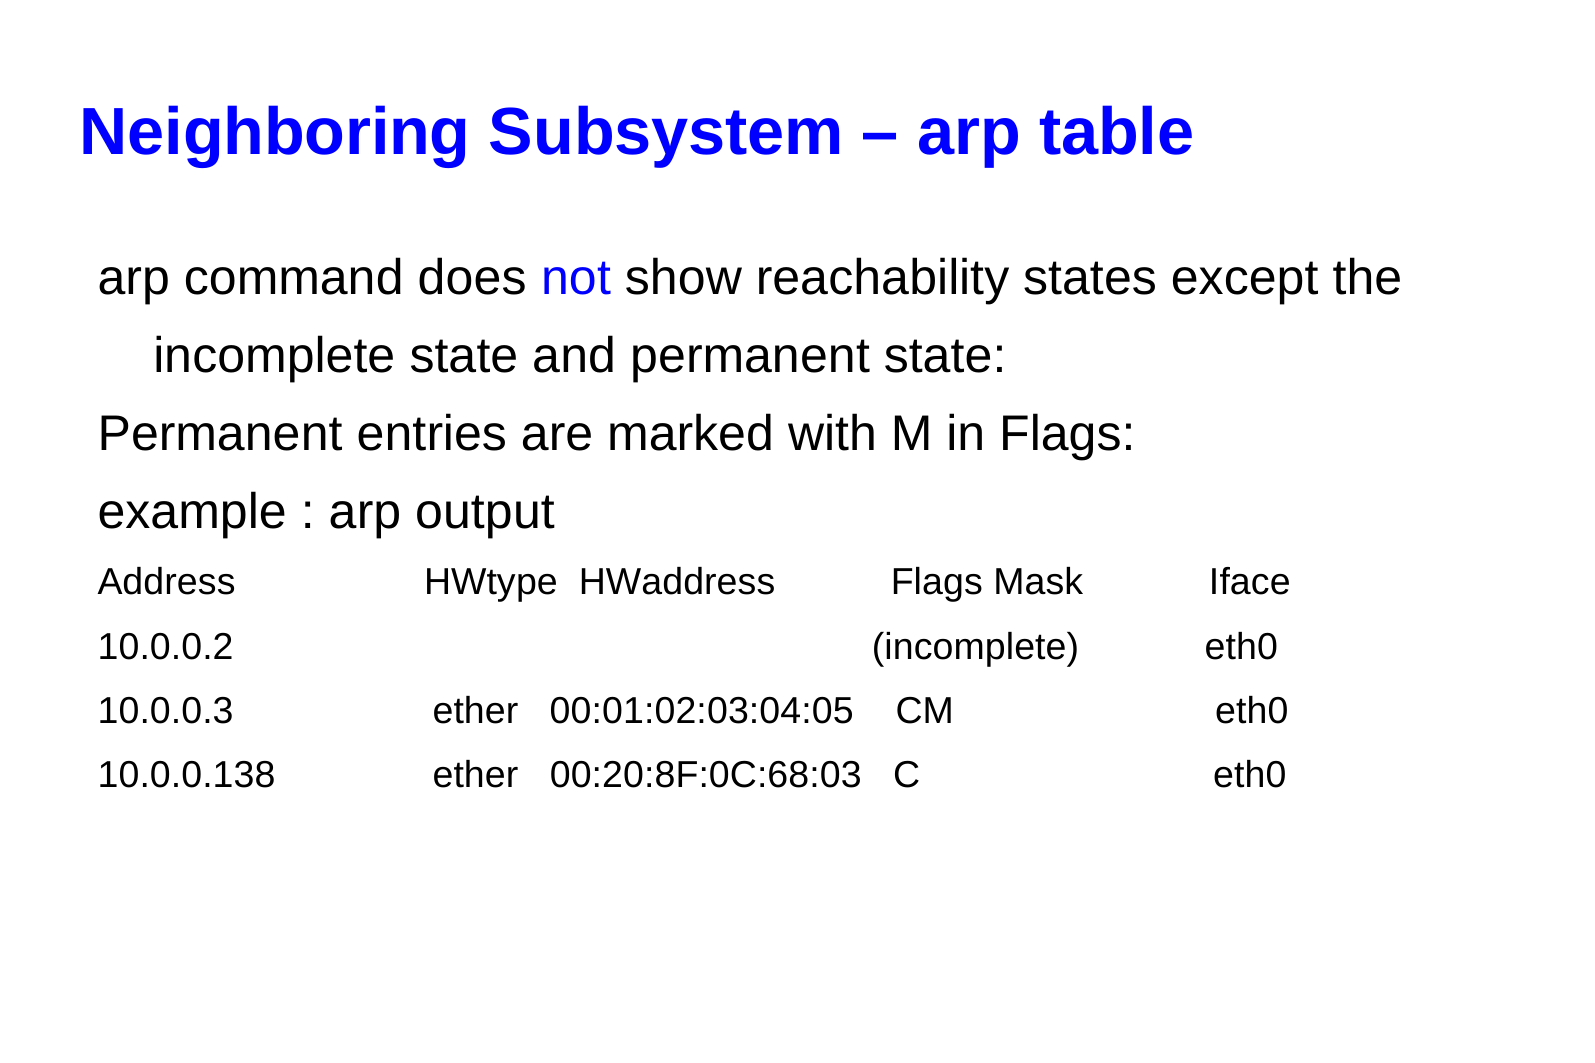

# Neighboring Subsystem – arp table
arp command does not show reachability states except the
 incomplete state and permanent state:
Permanent entries are marked with M in Flags:
example : arp output
Address HWtype HWaddress Flags Mask Iface
10.0.0.2 (incomplete) eth0
10.0.0.3 ether 00:01:02:03:04:05 CM eth0
10.0.0.138 ether 00:20:8F:0C:68:03 C eth0